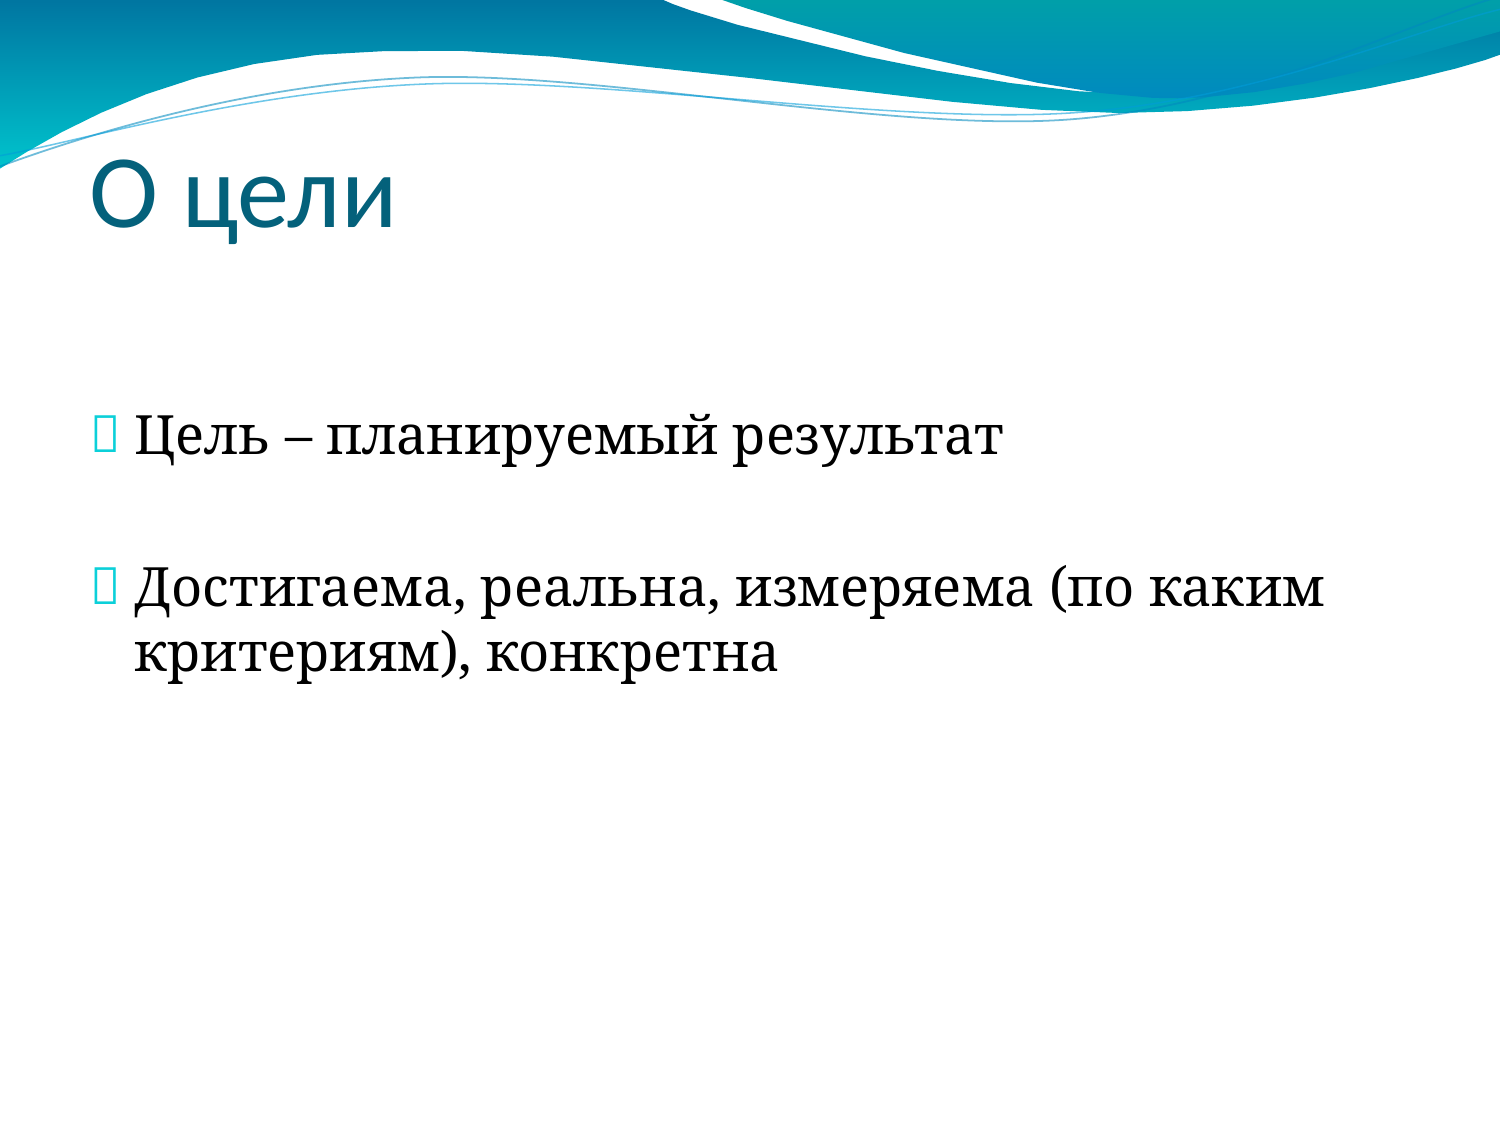

# О цели
Цель – планируемый результат
Достигаема, реальна, измеряема (по каким критериям), конкретна